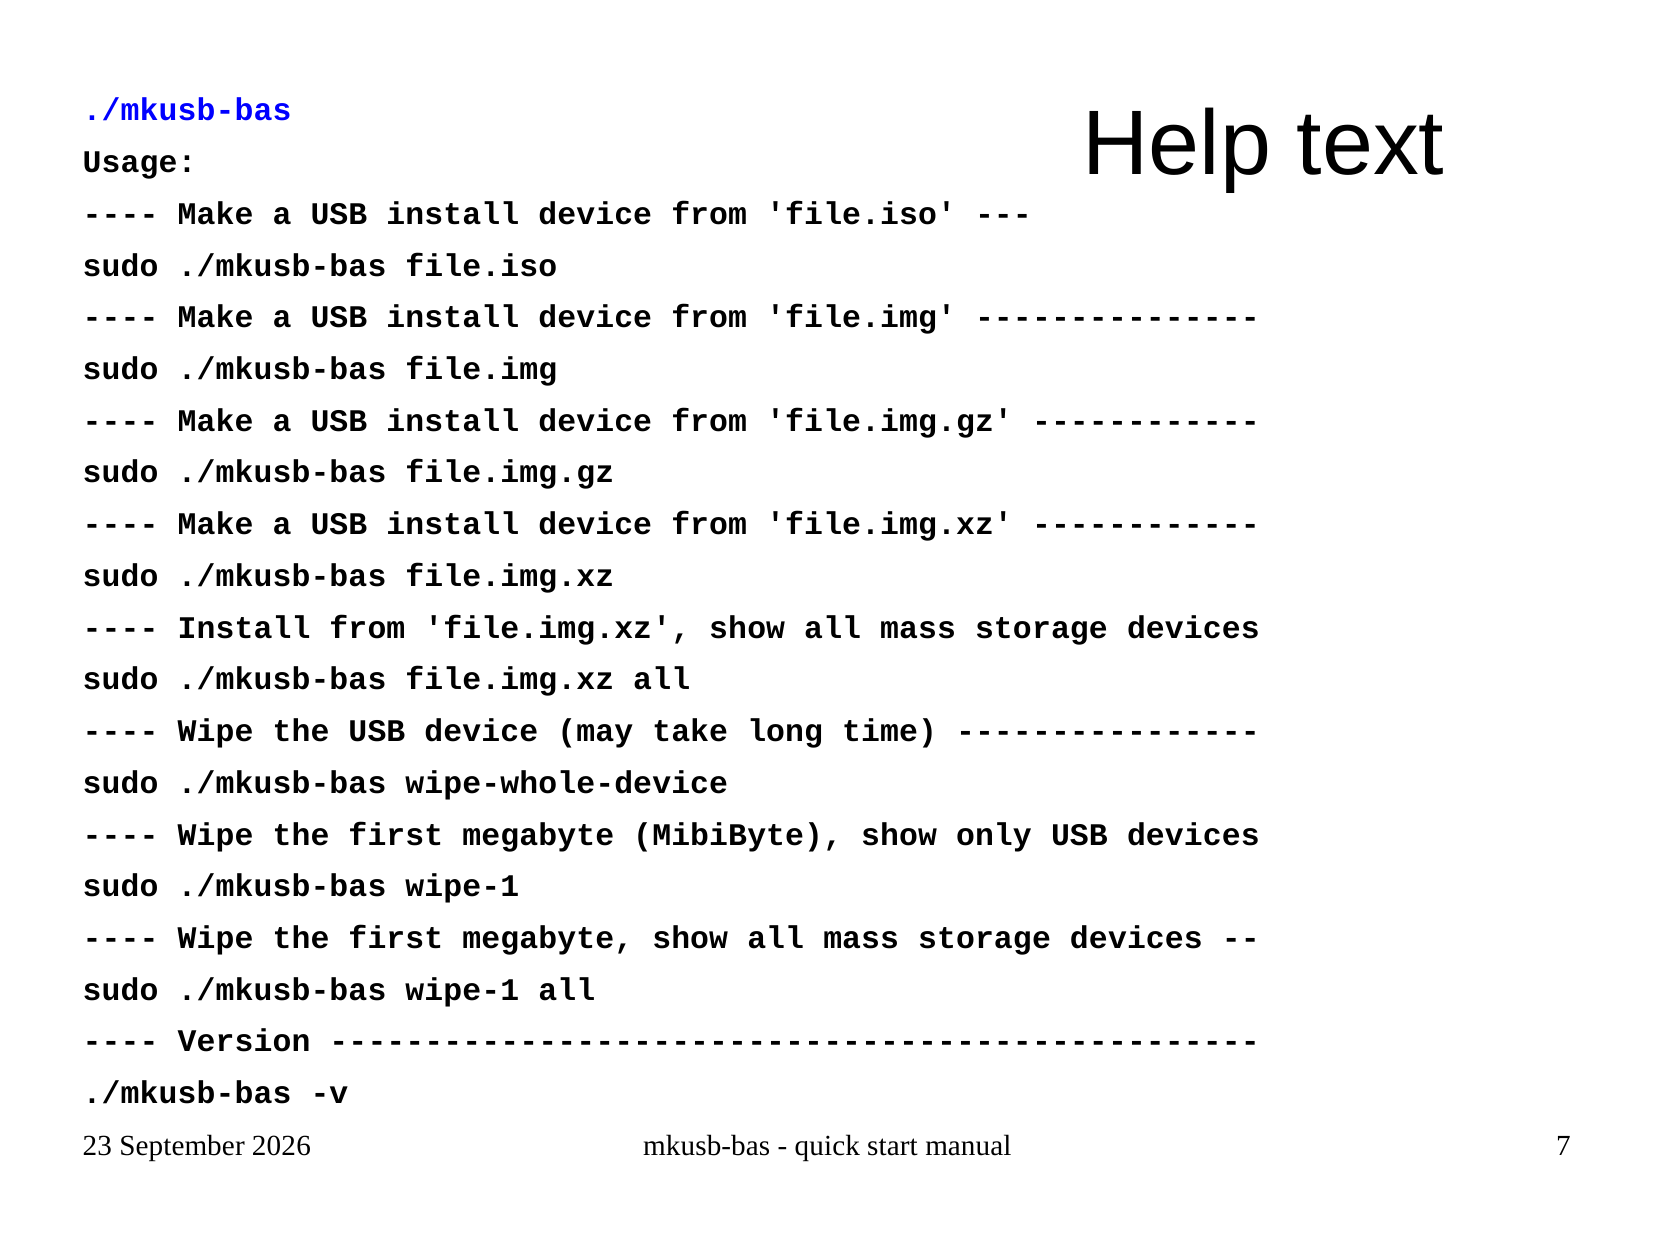

# Help text
./mkusb-bas
Usage:
---- Make a USB install device from 'file.iso' ---
sudo ./mkusb-bas file.iso
---- Make a USB install device from 'file.img' ---------------
sudo ./mkusb-bas file.img
---- Make a USB install device from 'file.img.gz' ------------
sudo ./mkusb-bas file.img.gz
---- Make a USB install device from 'file.img.xz' ------------
sudo ./mkusb-bas file.img.xz
---- Install from 'file.img.xz', show all mass storage devices
sudo ./mkusb-bas file.img.xz all
---- Wipe the USB device (may take long time) ----------------
sudo ./mkusb-bas wipe-whole-device
---- Wipe the first megabyte (MibiByte), show only USB devices
sudo ./mkusb-bas wipe-1
---- Wipe the first megabyte, show all mass storage devices --
sudo ./mkusb-bas wipe-1 all
---- Version -------------------------------------------------
./mkusb-bas -v
mkusb-bas - quick start manual
7